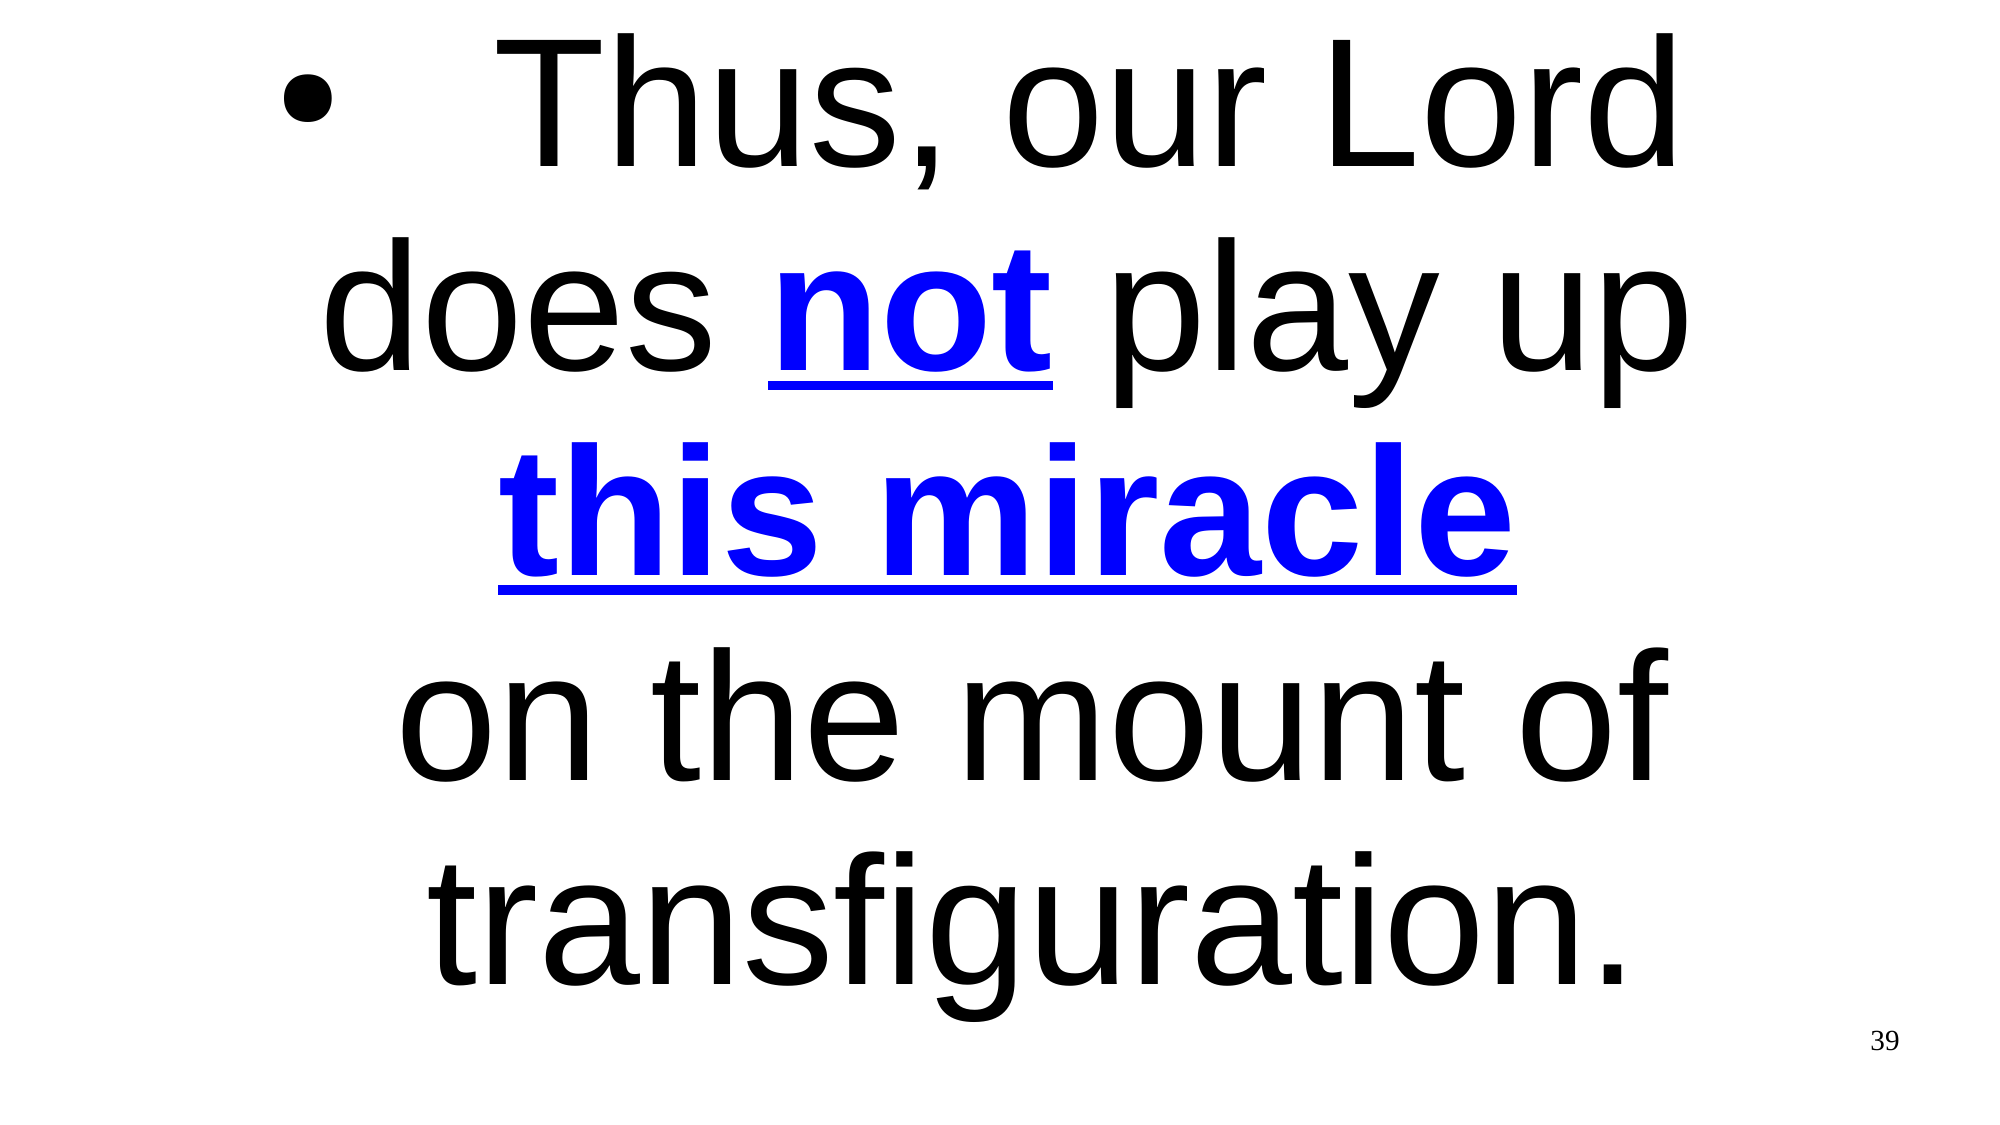

# Thus, our Lord does not play up this miracle on the mount of transfiguration.
39